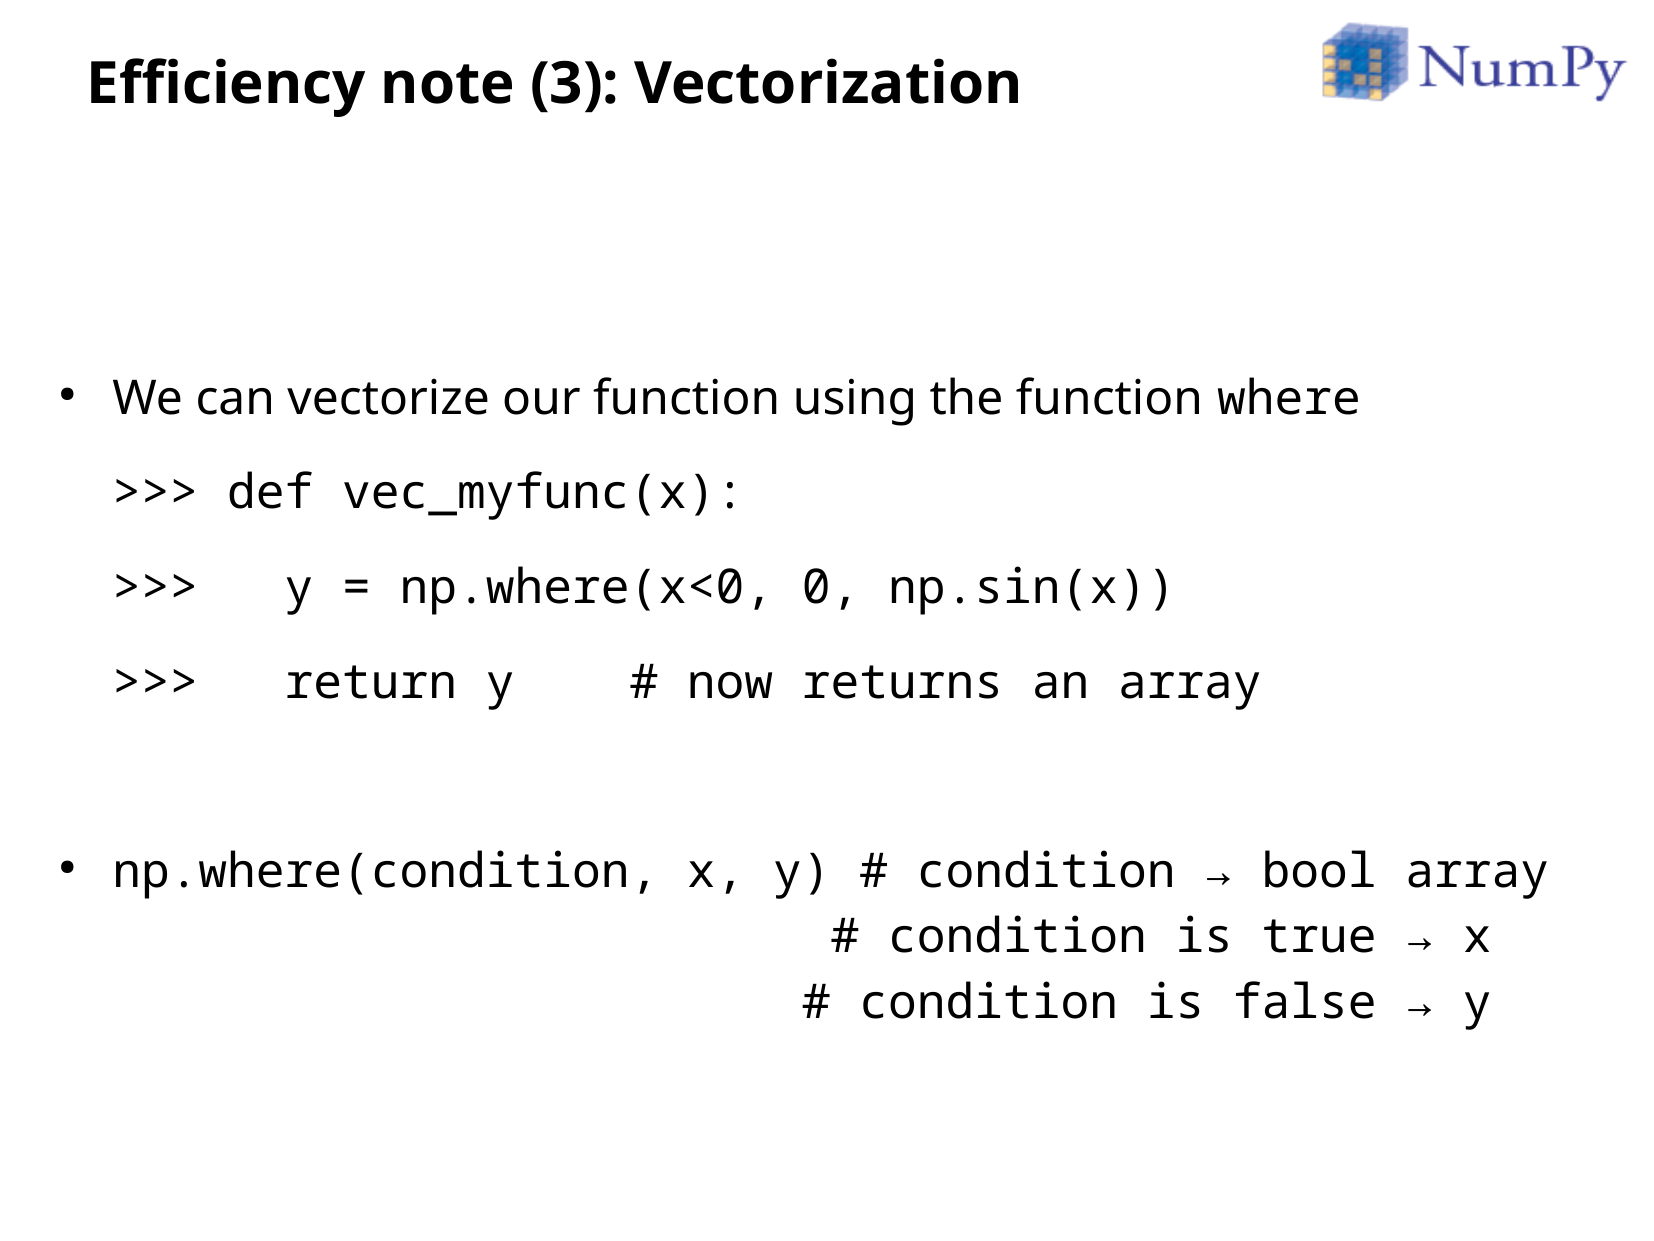

# Efficiency note (3): Vectorization
We can vectorize our function using the function where
>>> def vec_myfunc(x):
>>> y = np.where(x<0, 0, np.sin(x))
>>> return y # now returns an array
np.where(condition, x, y) # condition → bool array # condition is true → x # condition is false → y